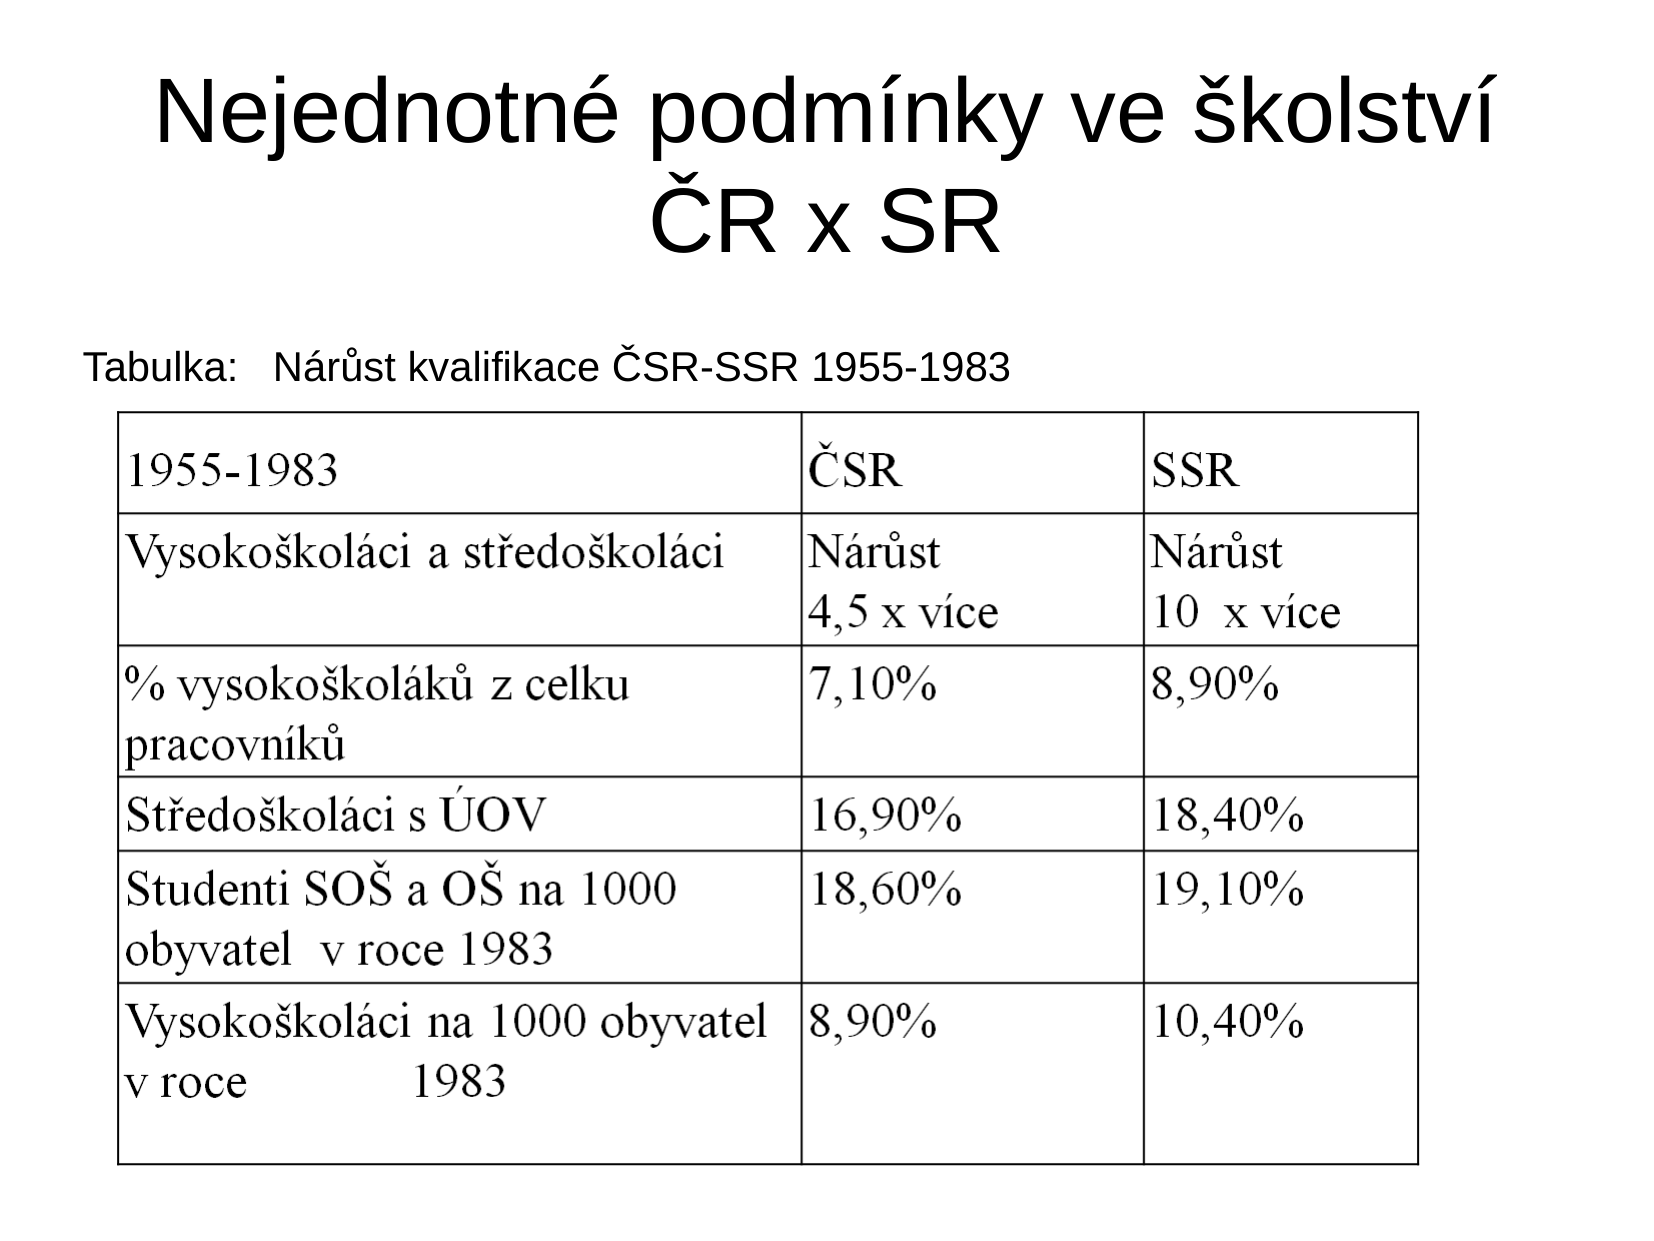

# Nejednotné podmínky ve školství ČR x SR
Tabulka: Nárůst kvalifikace ČSR-SSR 1955-1983